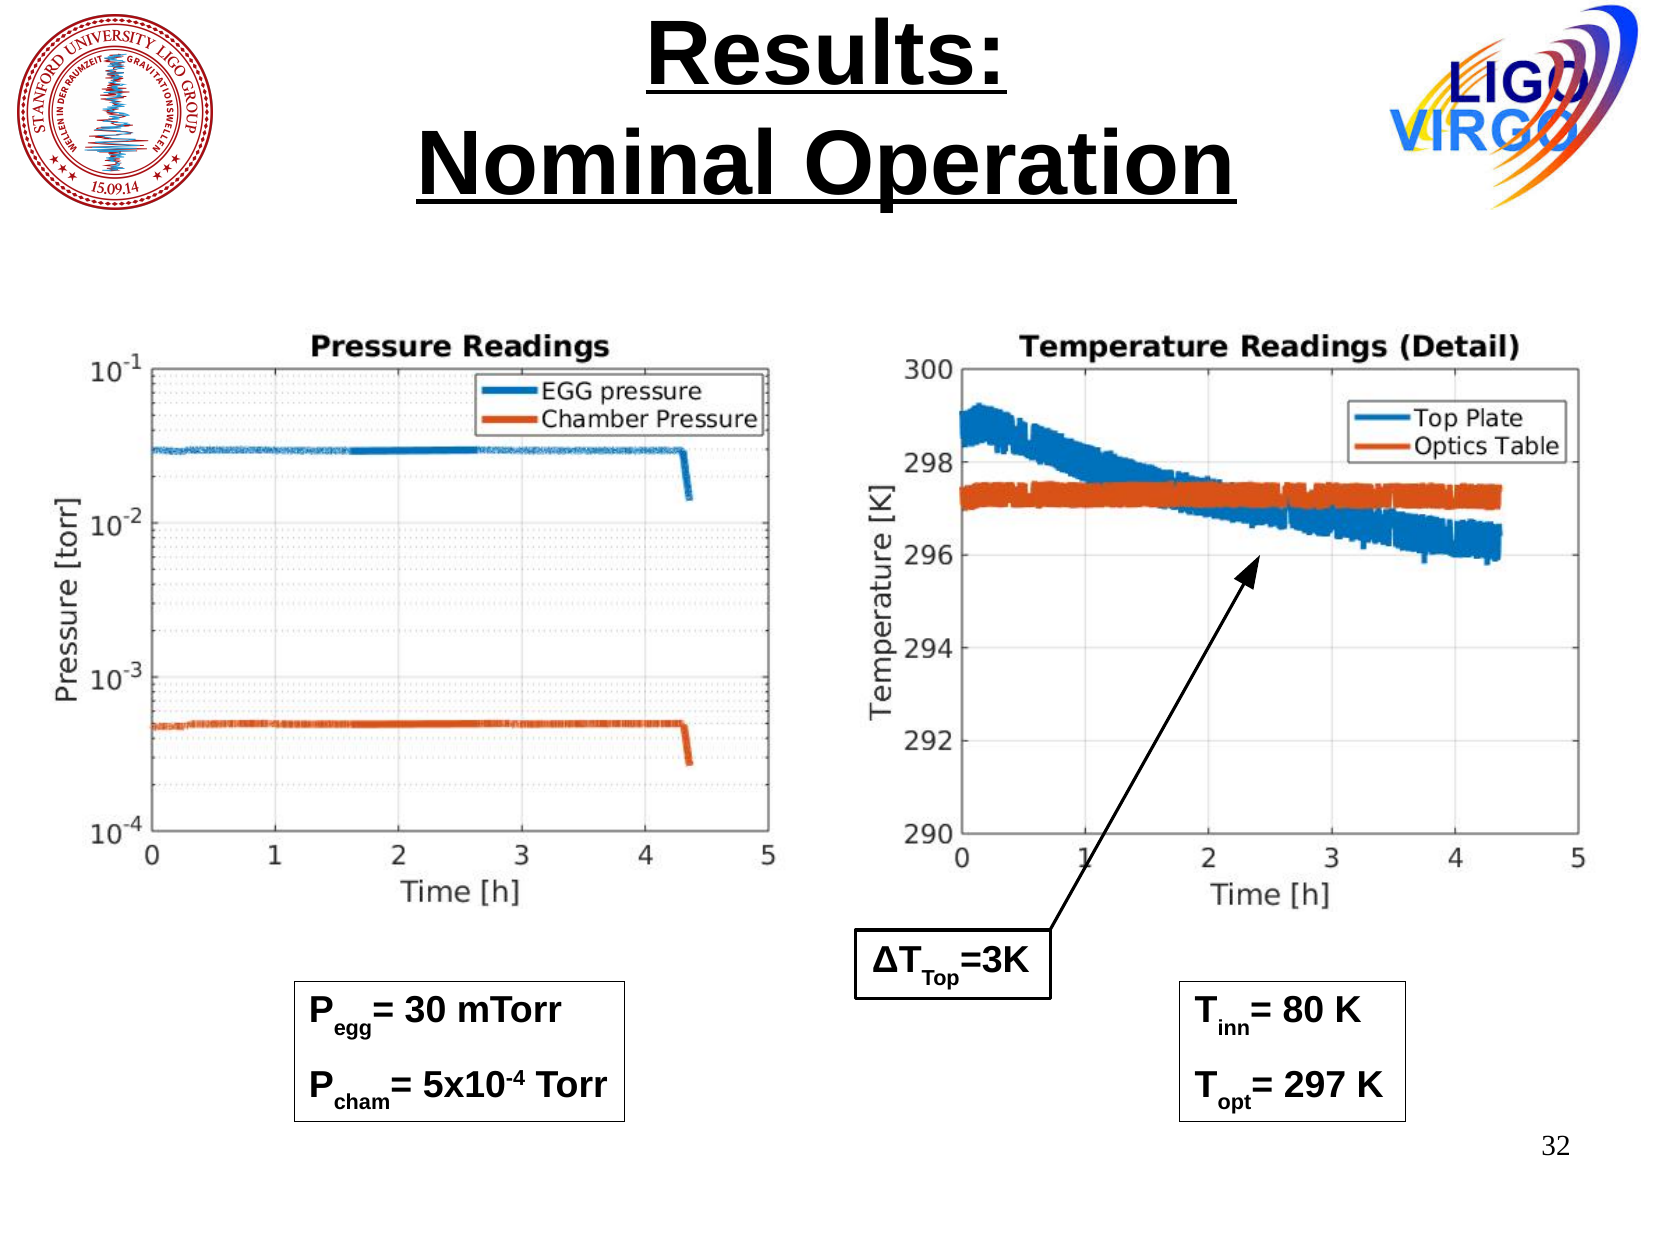

Results:
Nominal Operation
ΔTTop=3K
Pegg= 30 mTorr
Pcham= 5x10-4 Torr
Tinn= 80 K
Topt= 297 K
32